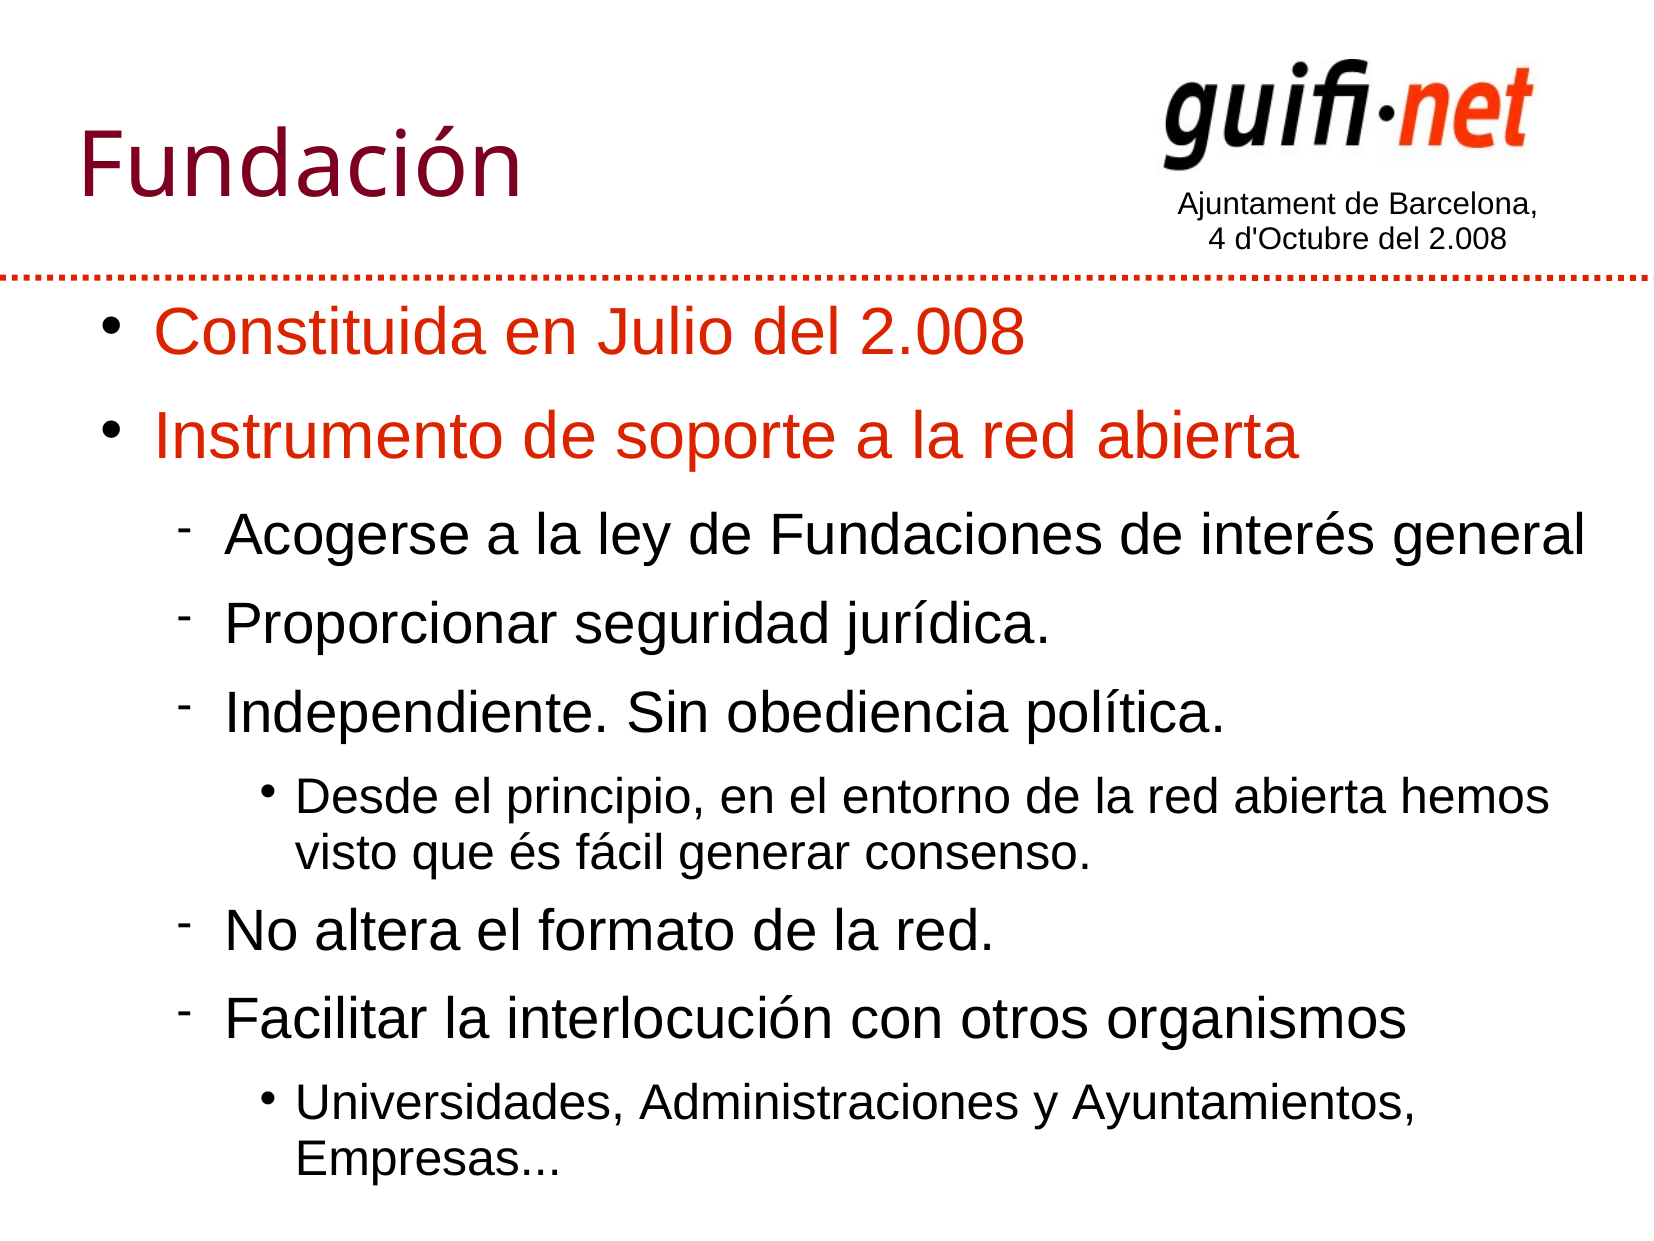

# Fundación
Constituida en Julio del 2.008
Instrumento de soporte a la red abierta
Acogerse a la ley de Fundaciones de interés general
Proporcionar seguridad jurídica.
Independiente. Sin obediencia política.
Desde el principio, en el entorno de la red abierta hemos visto que és fácil generar consenso.
No altera el formato de la red.
Facilitar la interlocución con otros organismos
Universidades, Administraciones y Ayuntamientos, Empresas...